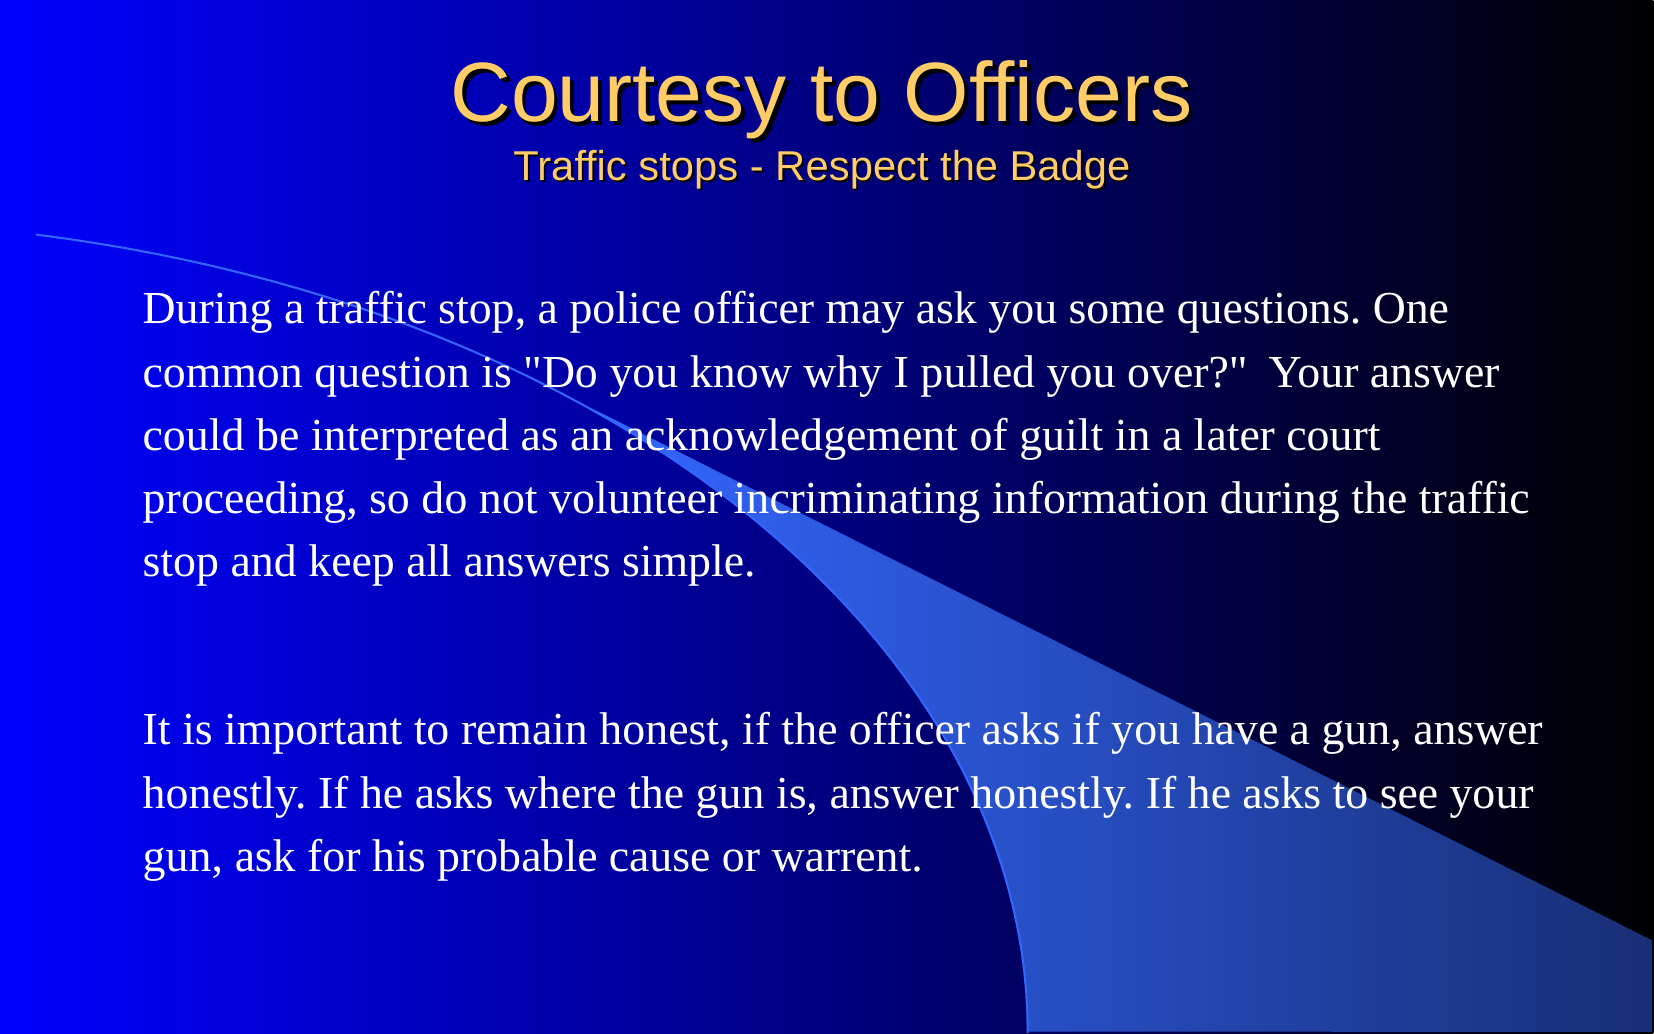

# Courtesy to Officers Traffic stops - Respect the Badge
During a traffic stop, a police officer may ask you some questions. One common question is "Do you know why I pulled you over?" Your answer could be interpreted as an acknowledgement of guilt in a later court proceeding, so do not volunteer incriminating information during the traffic stop and keep all answers simple.
It is important to remain honest, if the officer asks if you have a gun, answer honestly. If he asks where the gun is, answer honestly. If he asks to see your gun, ask for his probable cause or warrent.